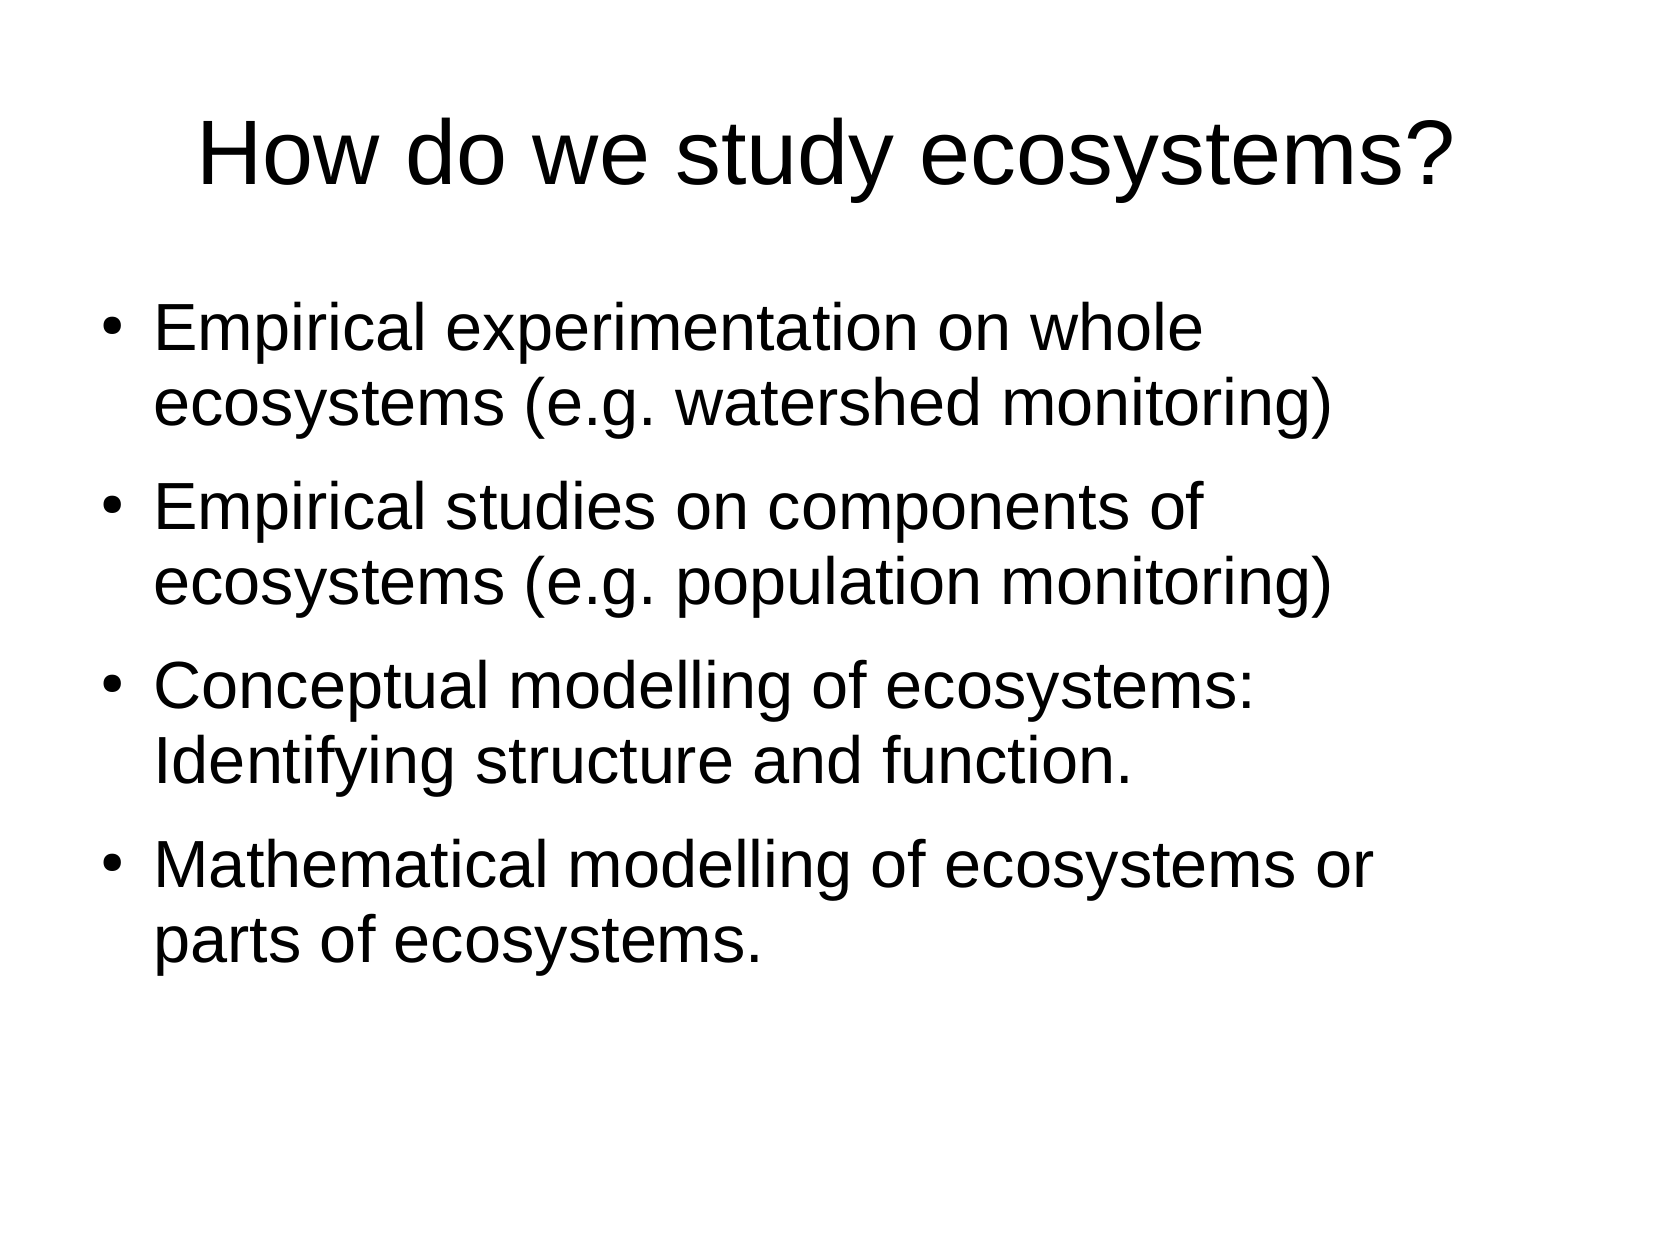

# How do we study ecosystems?
Empirical experimentation on whole ecosystems (e.g. watershed monitoring)
Empirical studies on components of ecosystems (e.g. population monitoring)
Conceptual modelling of ecosystems: Identifying structure and function.
Mathematical modelling of ecosystems or parts of ecosystems.